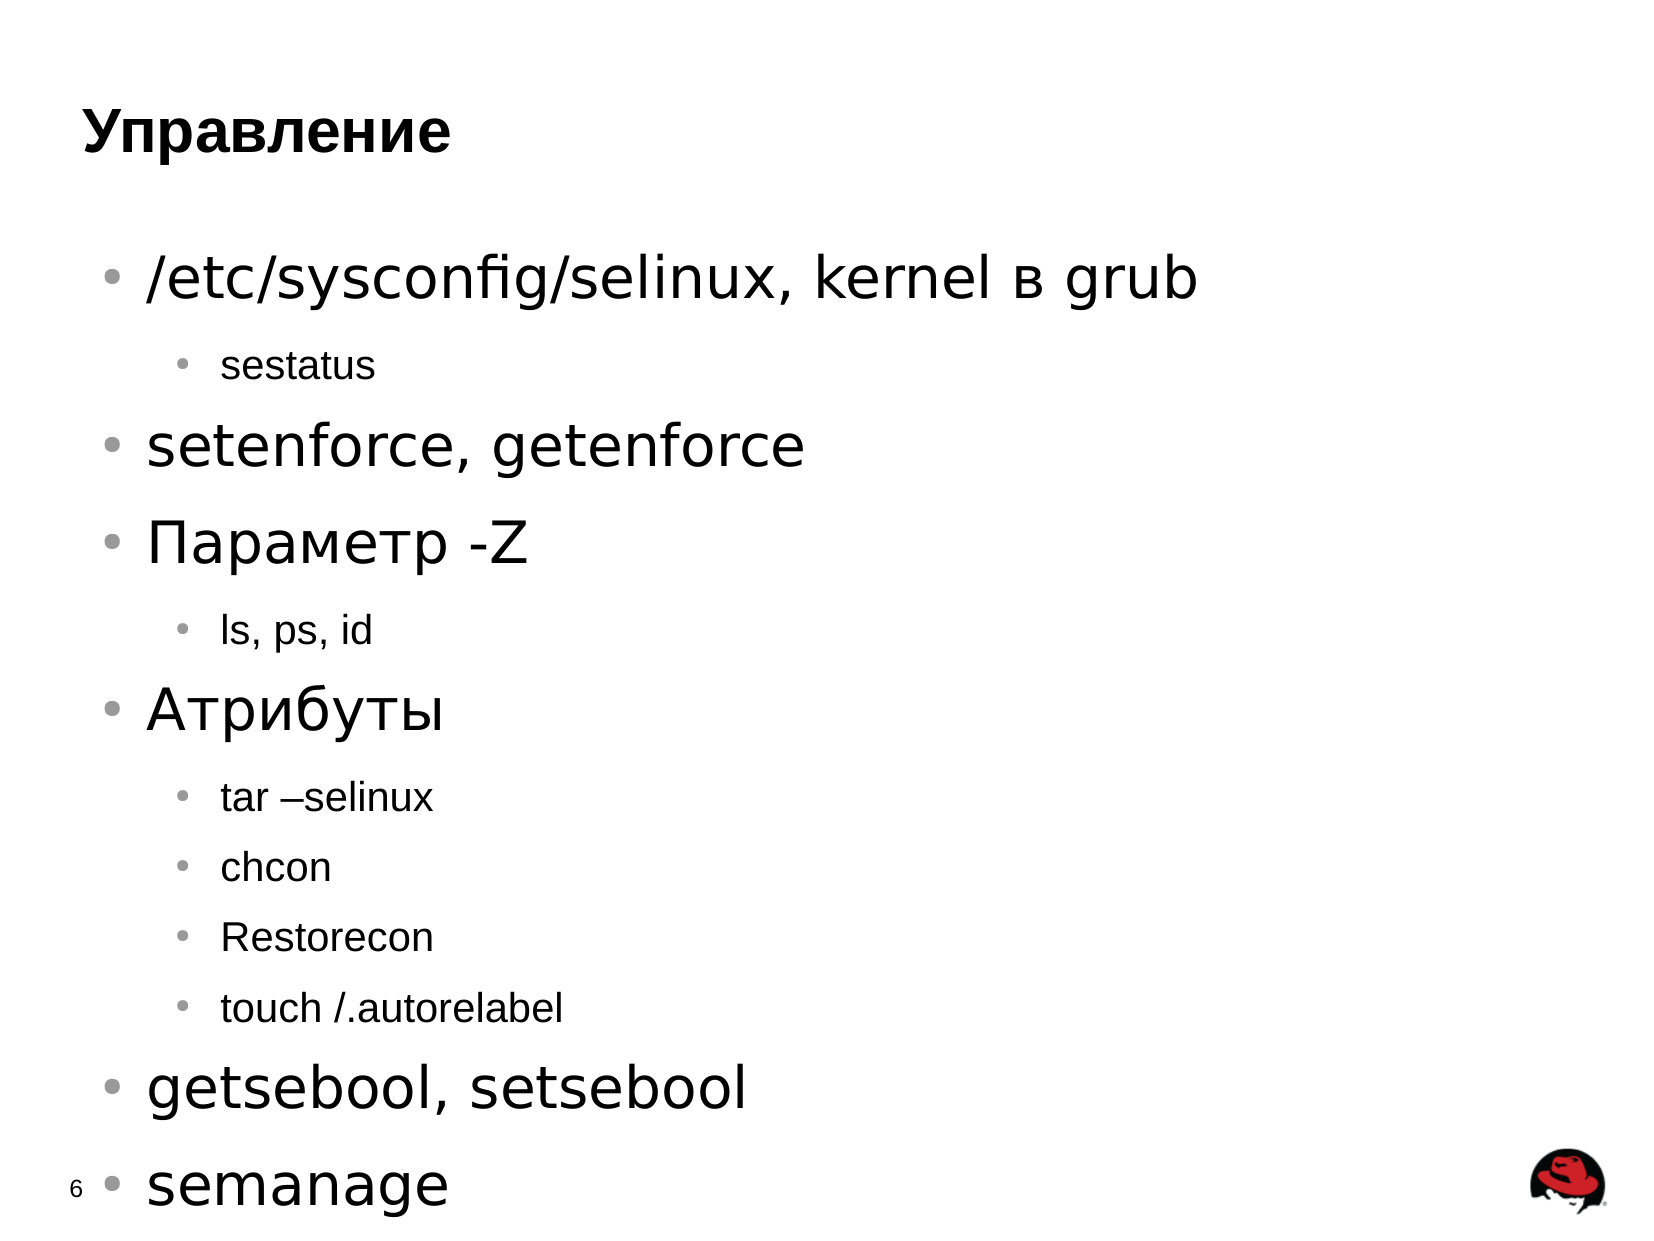

# Управление
/etc/sysconfig/selinux, kernel в grub
sestatus
setenforce, getenforce
Параметр -Z
ls, ps, id
Атрибуты
tar –selinux
chcon
Restorecon
touch /.autorelabel
getsebool, setsebool
semanage